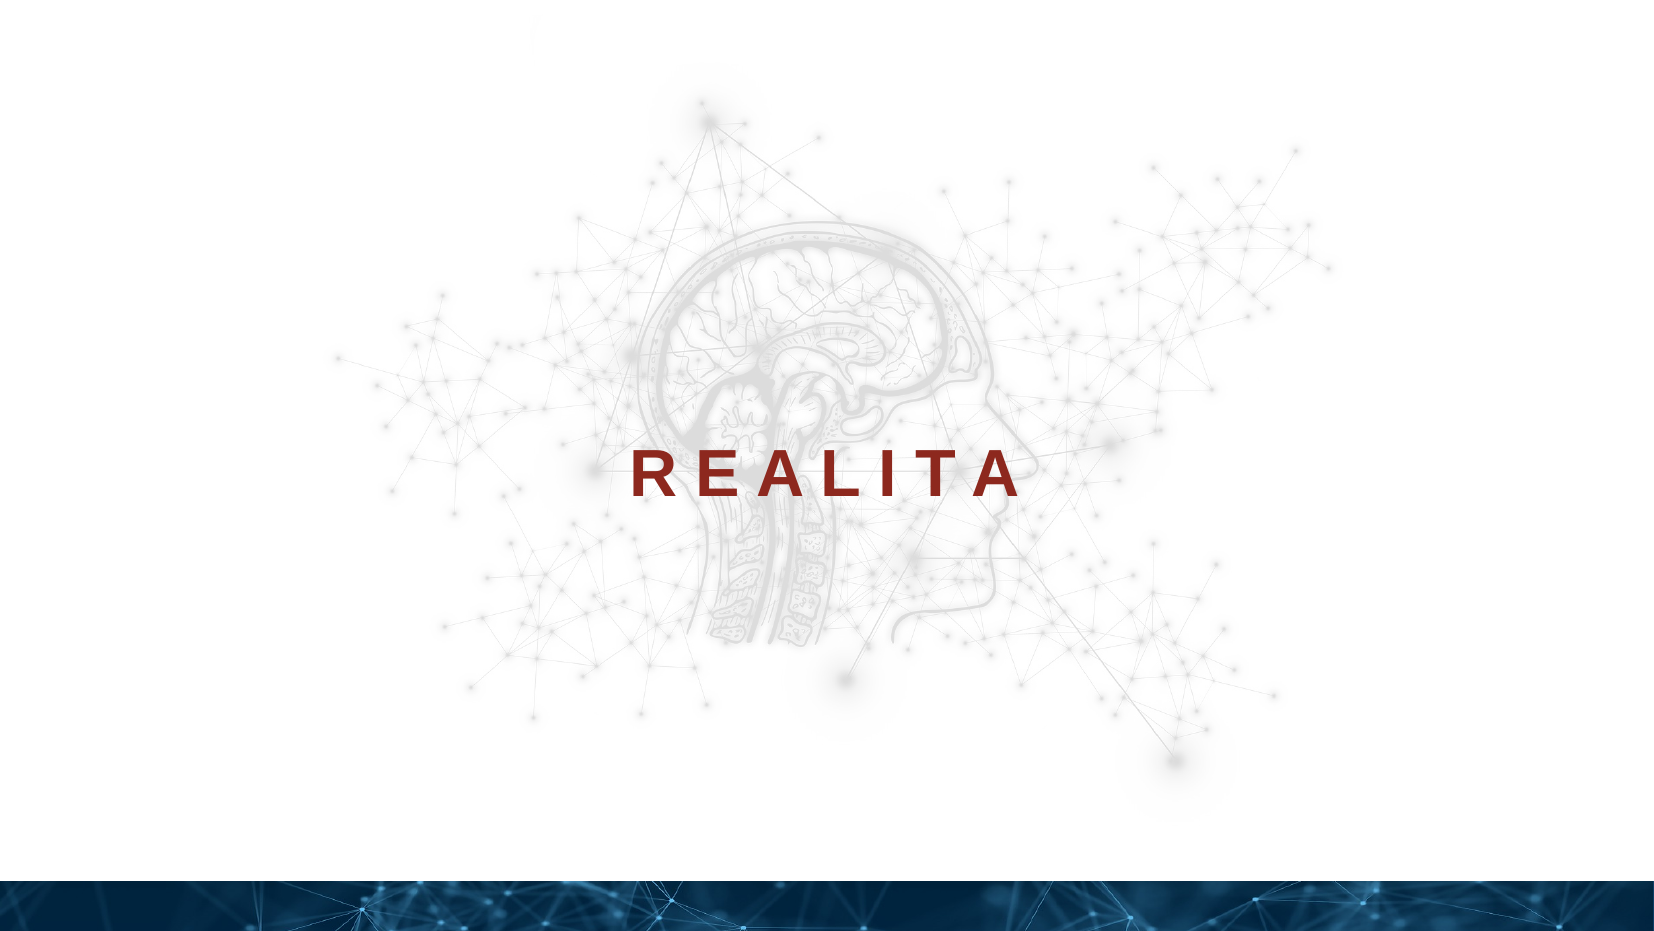

# R E A L I T A